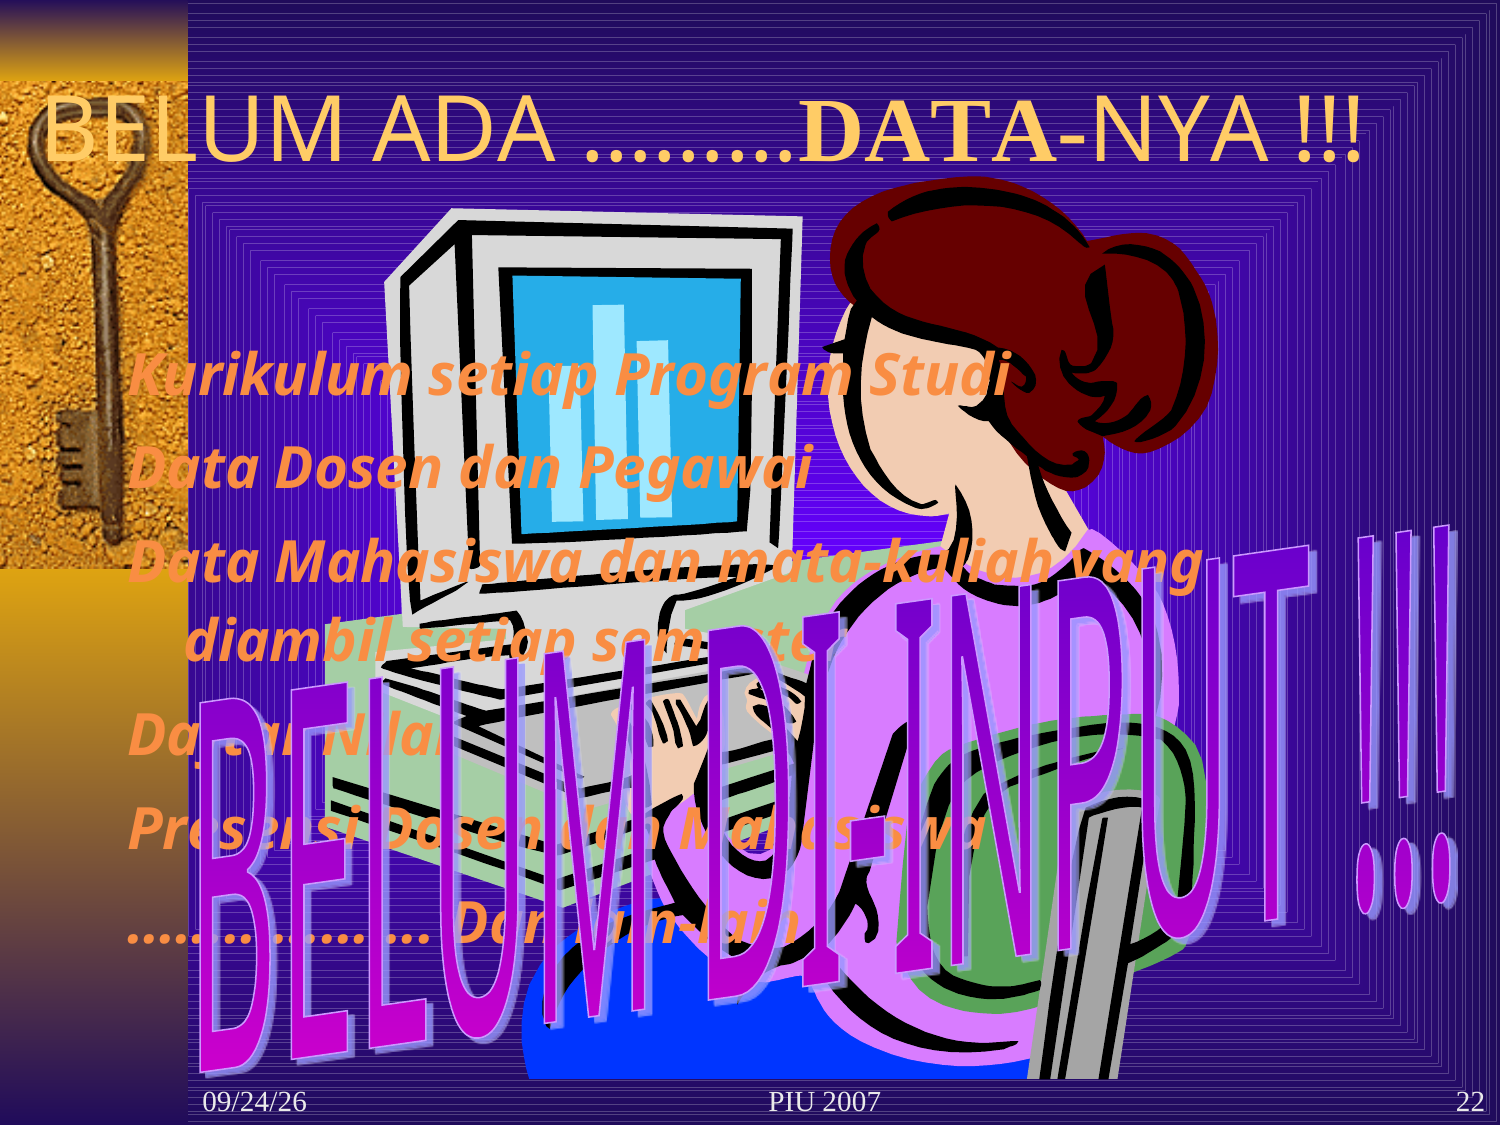

# BELUM ADA ………DATA-NYA !!!
Kurikulum setiap Program Studi
Data Dosen dan Pegawai
Data Mahasiswa dan mata-kuliah yang diambil setiap semester
Daftar Nilai
Presensi Dosen dan Mahasiswa
………………. Dan lain-lain
BELUM DI-INPUT !!!
PIU 2007
22